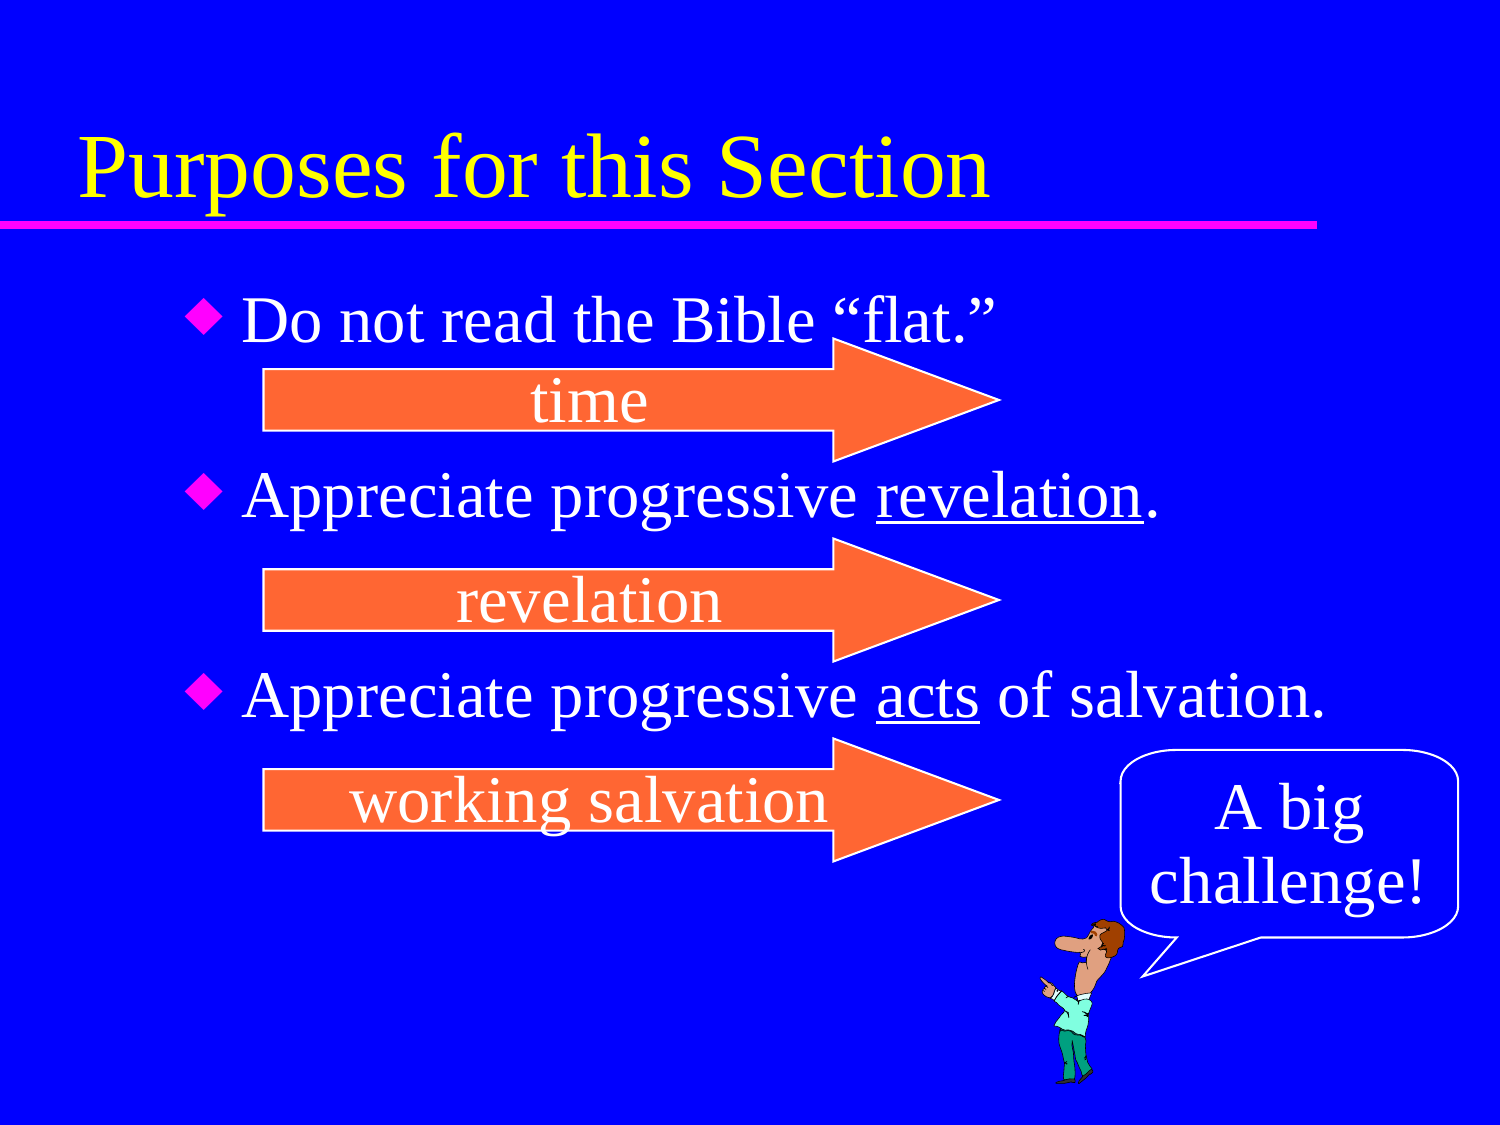

# Purposes for this Section
Do not read the Bible “flat.”
time
Appreciate progressive revelation.
revelation
Appreciate progressive acts of salvation.
working salvation
A big
challenge!